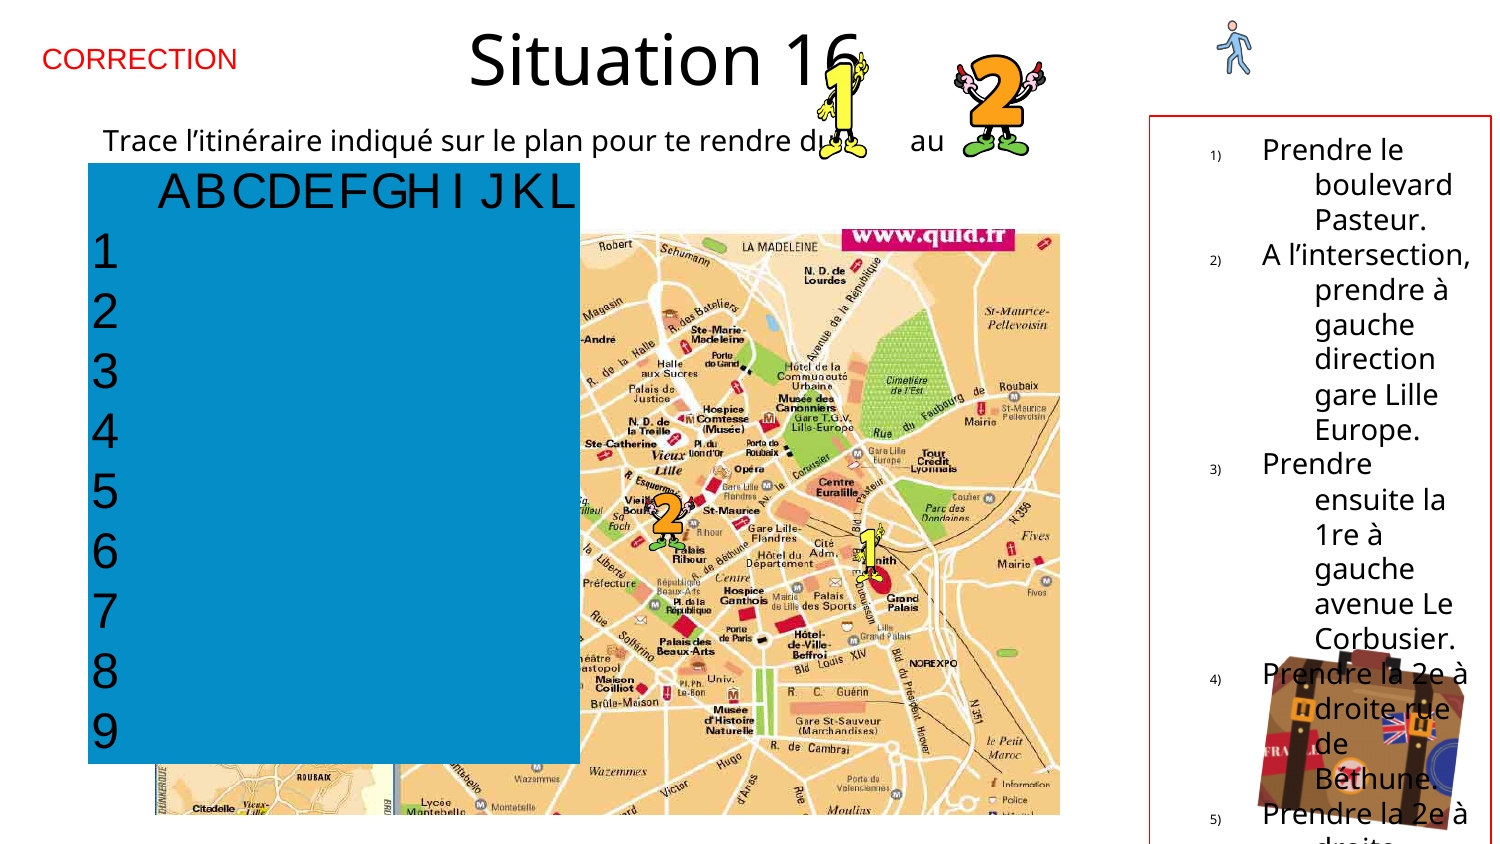

Situation 16
CORRECTION
Trace l’itinéraire indiqué sur le plan pour te rendre du au
Prendre le boulevard Pasteur.
A l’intersection, prendre à gauche direction gare Lille Europe.
Prendre ensuite la 1re à gauche avenue Le Corbusier.
Prendre la 2e à droite rue de Béthune.
Prendre la 2e à droite Palais Rihour.
| | | A | B | C | D | E | F | G | H | I | J | K | L |
| --- | --- | --- | --- | --- | --- | --- | --- | --- | --- | --- | --- | --- | --- |
| 1 | | | | | | | | | | | | | |
| 2 | | | | | | | | | | | | | |
| 3 | | | | | | | | | | | | | |
| 4 | | | | | | | | | | | | | |
| 5 | | | | | | | | | | | | | |
| 6 | | | | | | | | | | | | | |
| 7 | | | | | | | | | | | | | |
| 8 | | | | | | | | | | | | | |
| 9 | | | | | | | | | | | | | |